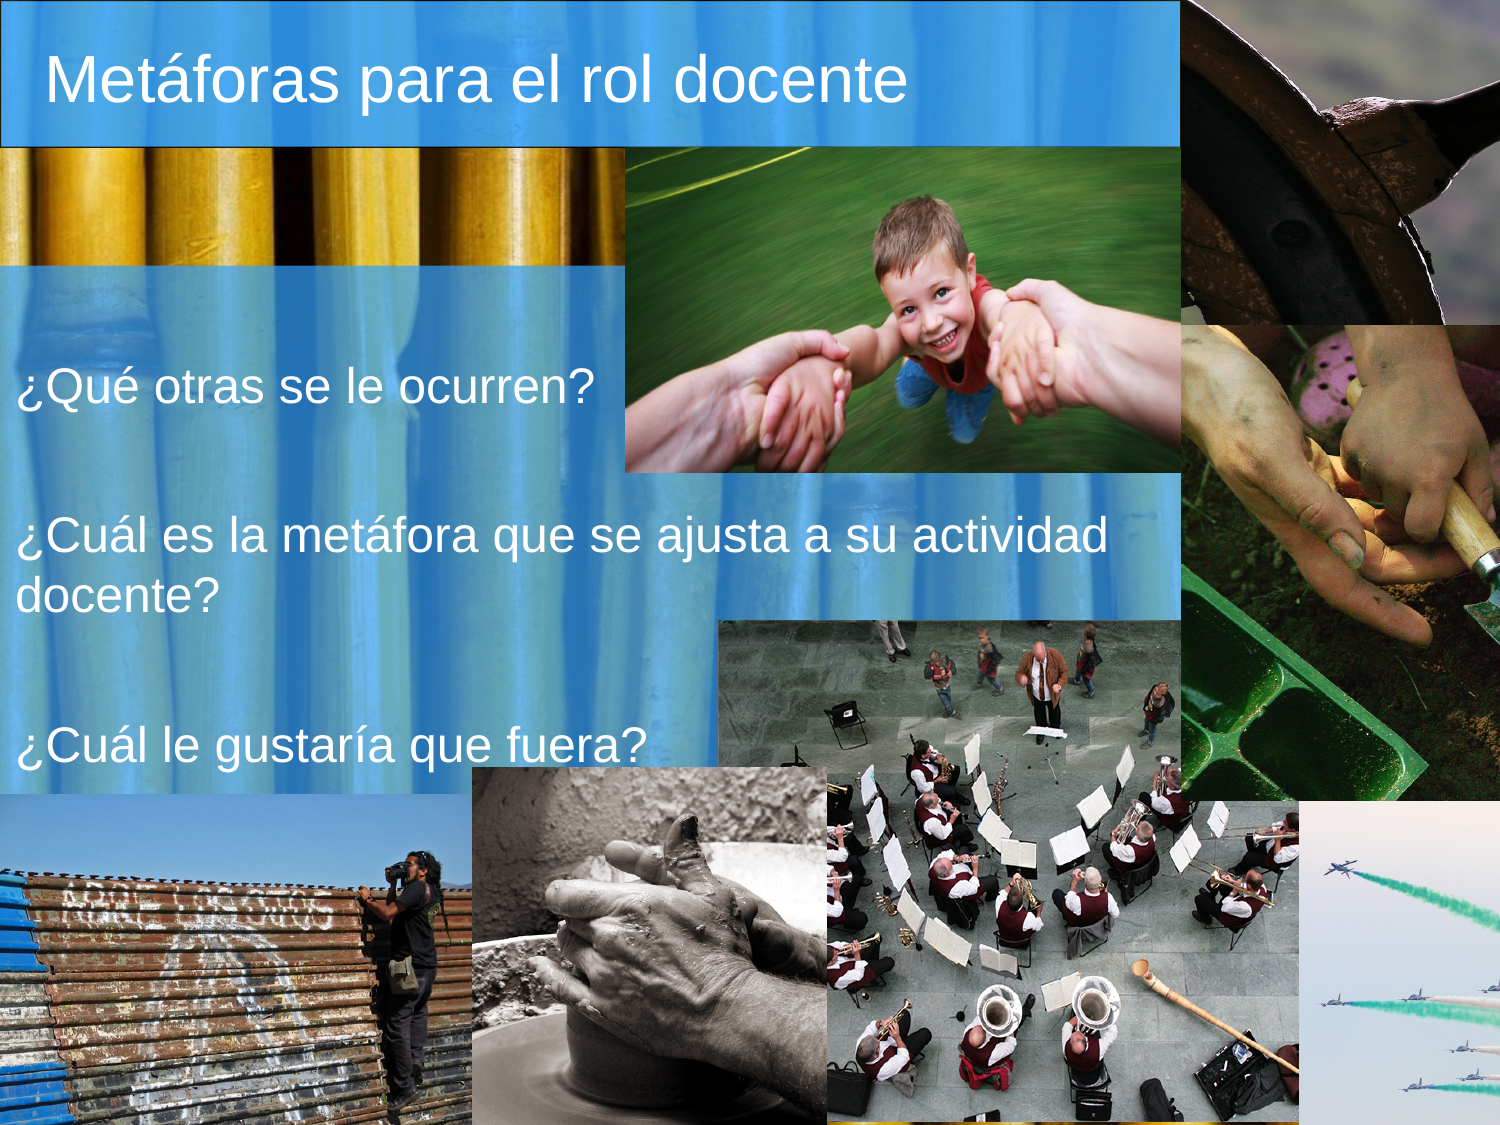

# Metáforas para el rol docente
¿Qué otras se le ocurren?
¿Cuál es la metáfora que se ajusta a su actividad docente?
¿Cuál le gustaría que fuera?
11